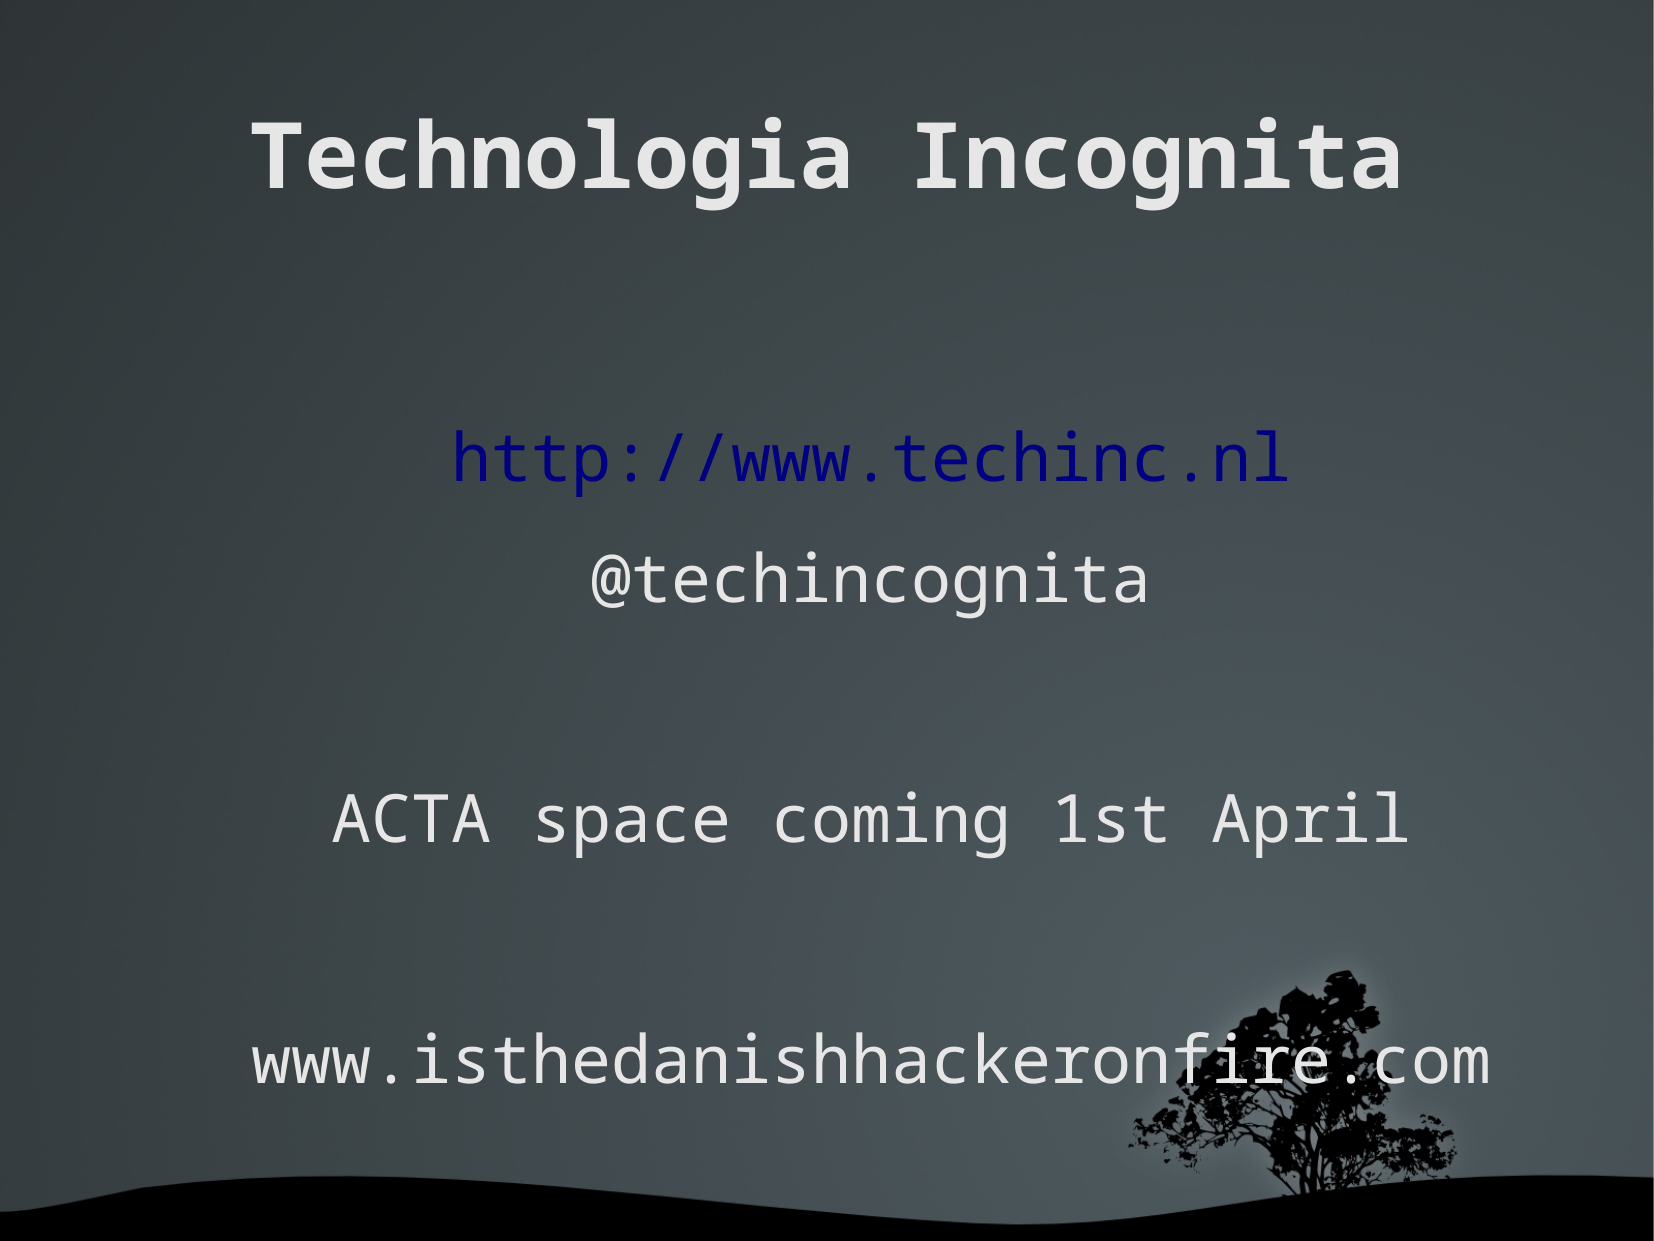

# Technologia Incognita
http://www.techinc.nl
@techincognita
ACTA space coming 1st April
www.isthedanishhackeronfire.com